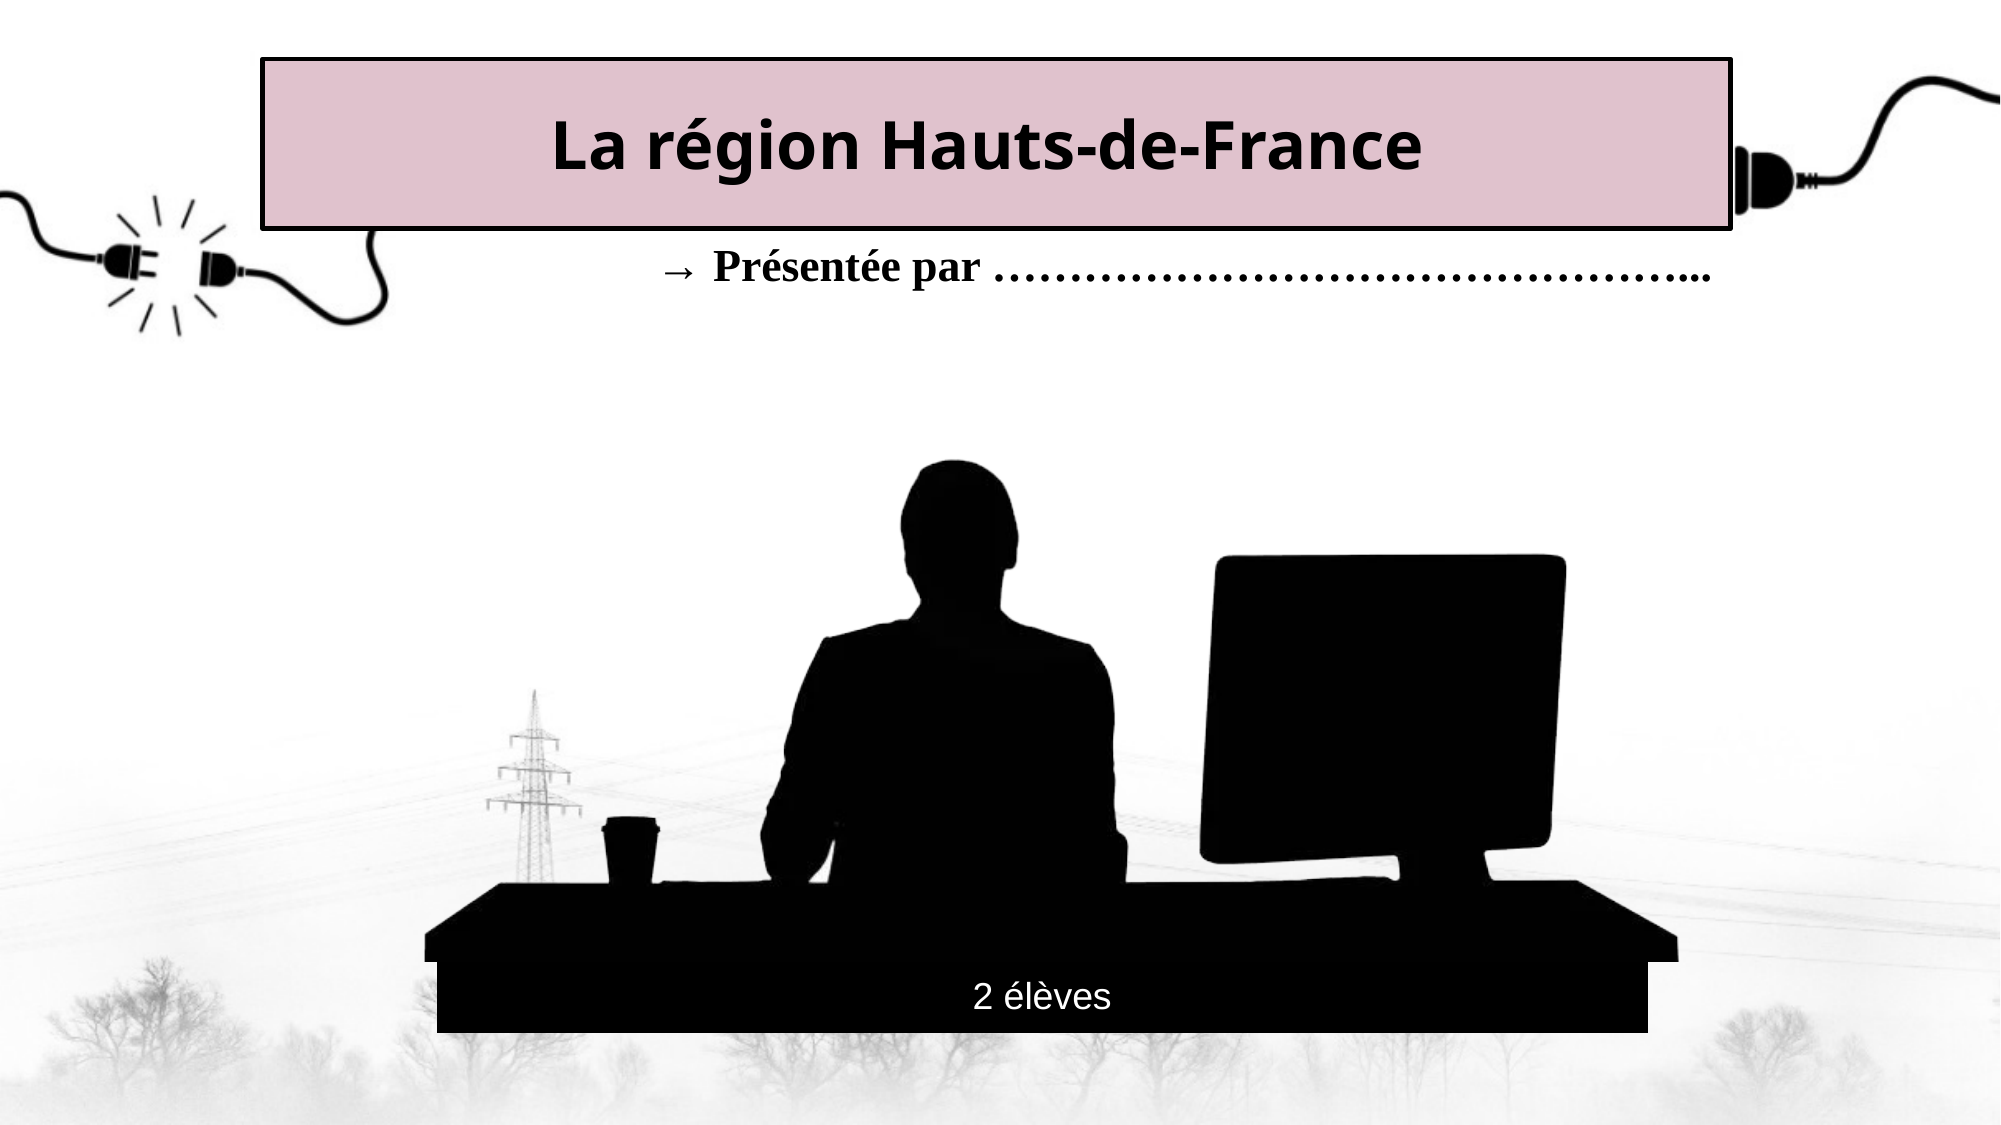

La région Hauts-de-France
→ Présentée par ………………………………………...
2 élèves